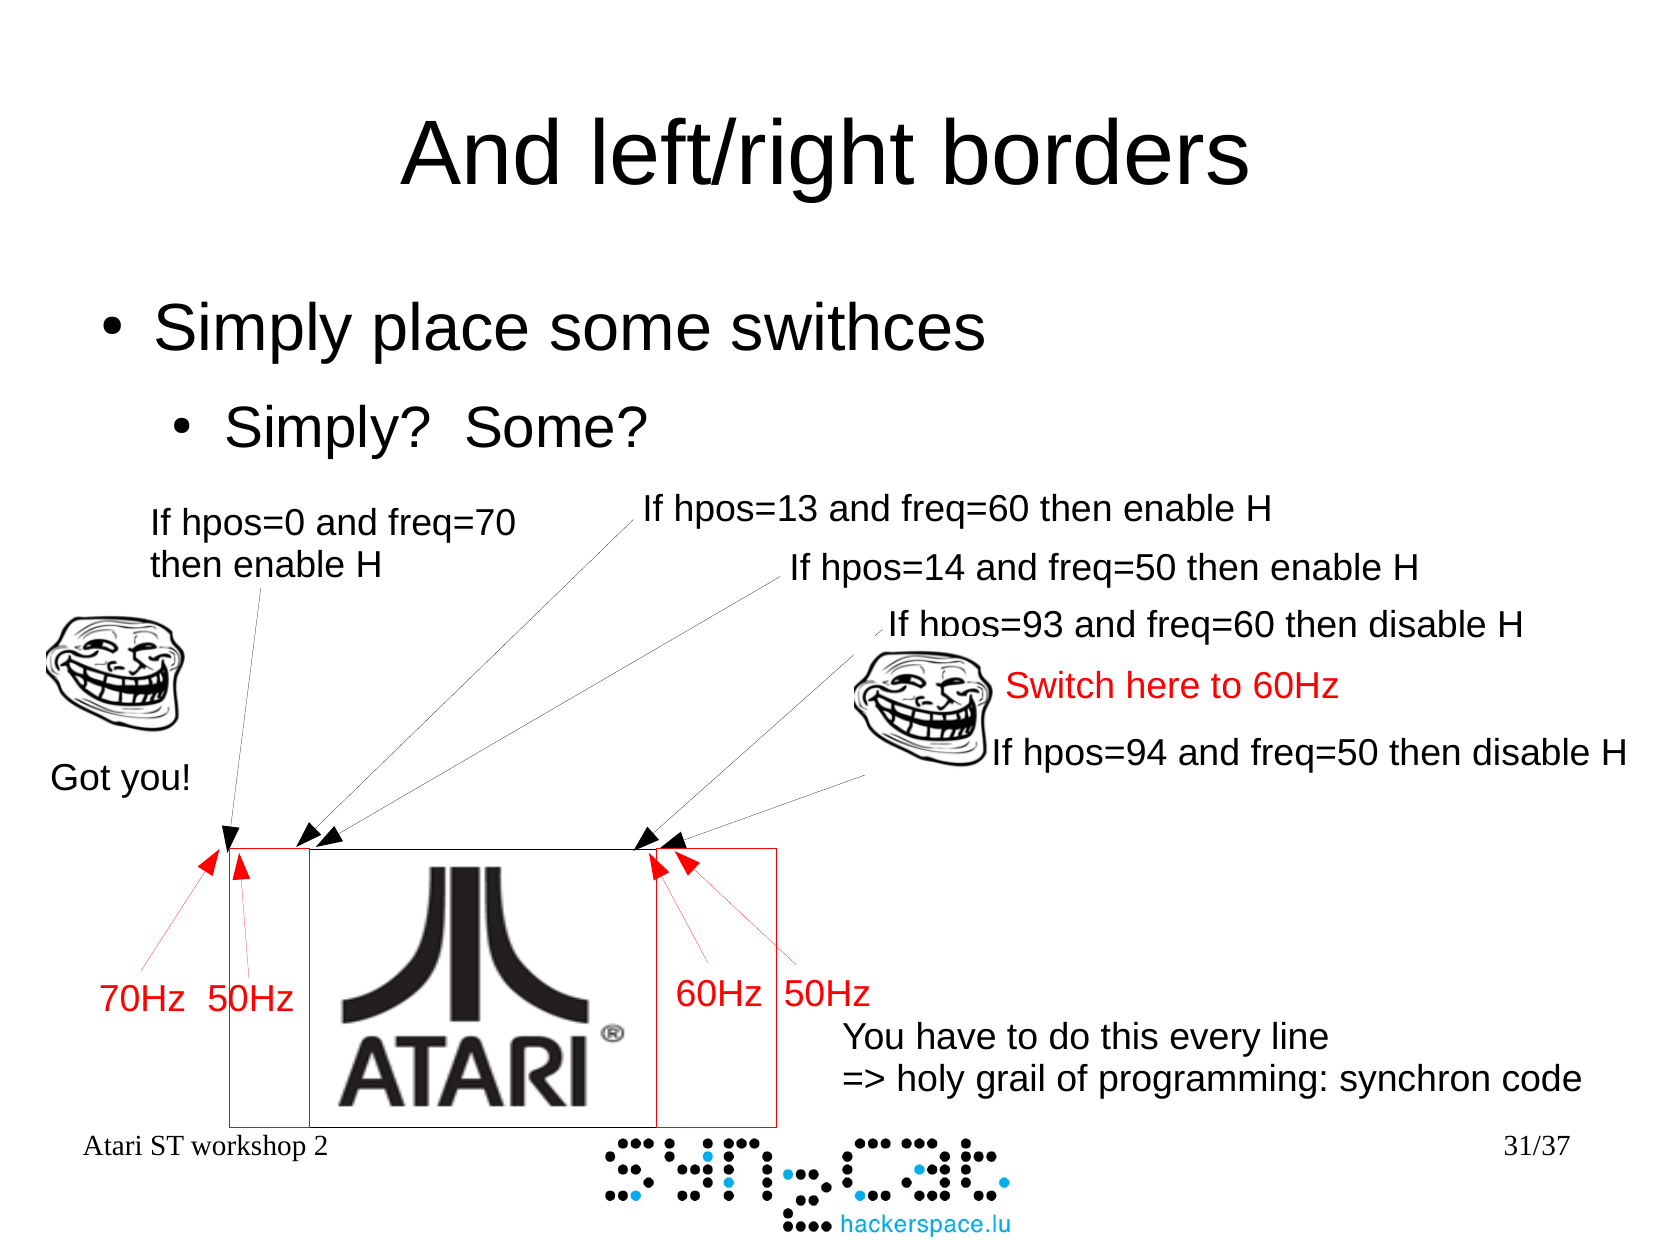

# And left/right borders
Simply place some swithces
Simply? Some?
If hpos=13 and freq=60 then enable H
If hpos=0 and freq=70
then enable H
If hpos=14 and freq=50 then enable H
If hpos=93 and freq=60 then disable H
Switch here to 60Hz
If hpos=94 and freq=50 then disable H
Got you!
60Hz 50Hz
70Hz 50Hz
You have to do this every line
=> holy grail of programming: synchron code
31